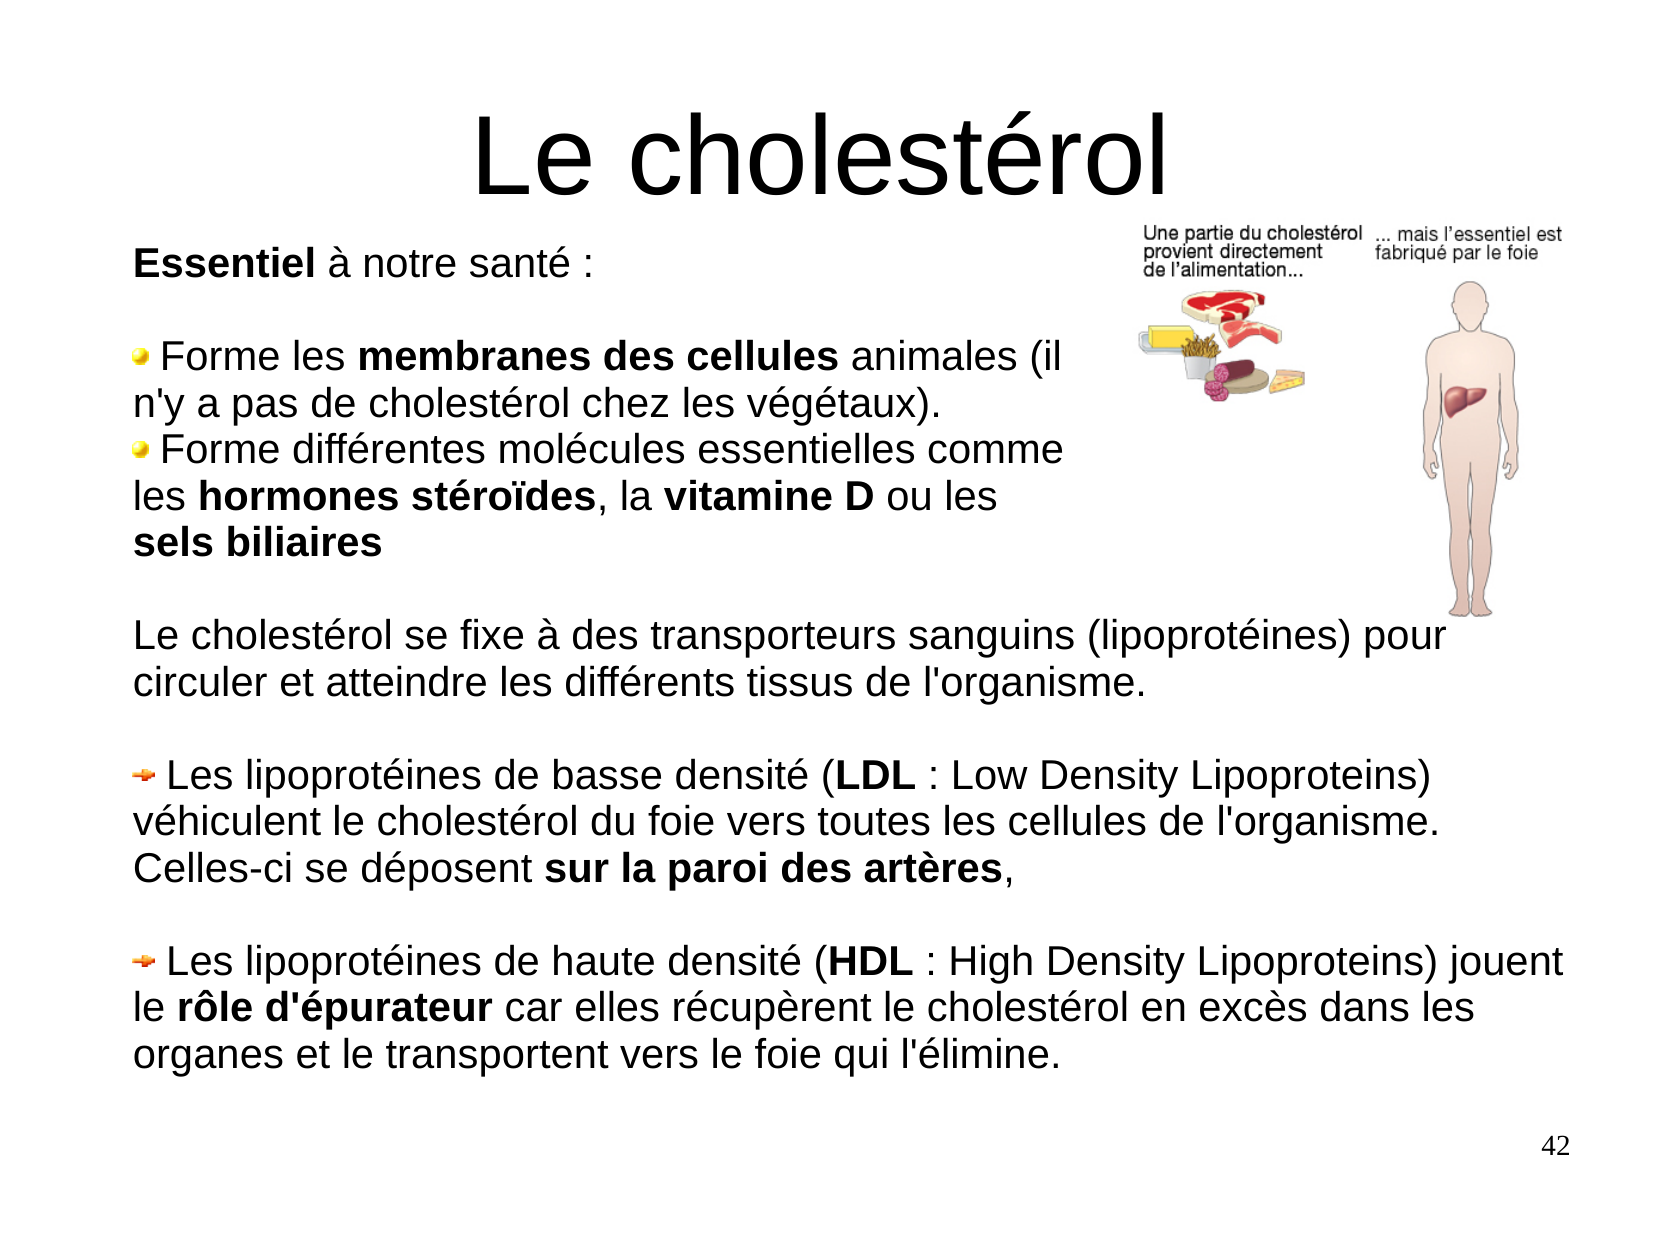

# Le cholestérol
Essentiel à notre santé :
 Forme les membranes des cellules animales (il n'y a pas de cholestérol chez les végétaux).
 Forme différentes molécules essentielles comme les hormones stéroïdes, la vitamine D ou les sels biliaires
Le cholestérol se fixe à des transporteurs sanguins (lipoprotéines) pour circuler et atteindre les différents tissus de l'organisme.
 Les lipoprotéines de basse densité (LDL : Low Density Lipoproteins) véhiculent le cholestérol du foie vers toutes les cellules de l'organisme. Celles-ci se déposent sur la paroi des artères,
 Les lipoprotéines de haute densité (HDL : High Density Lipoproteins) jouent le rôle d'épurateur car elles récupèrent le cholestérol en excès dans les organes et le transportent vers le foie qui l'élimine.
42